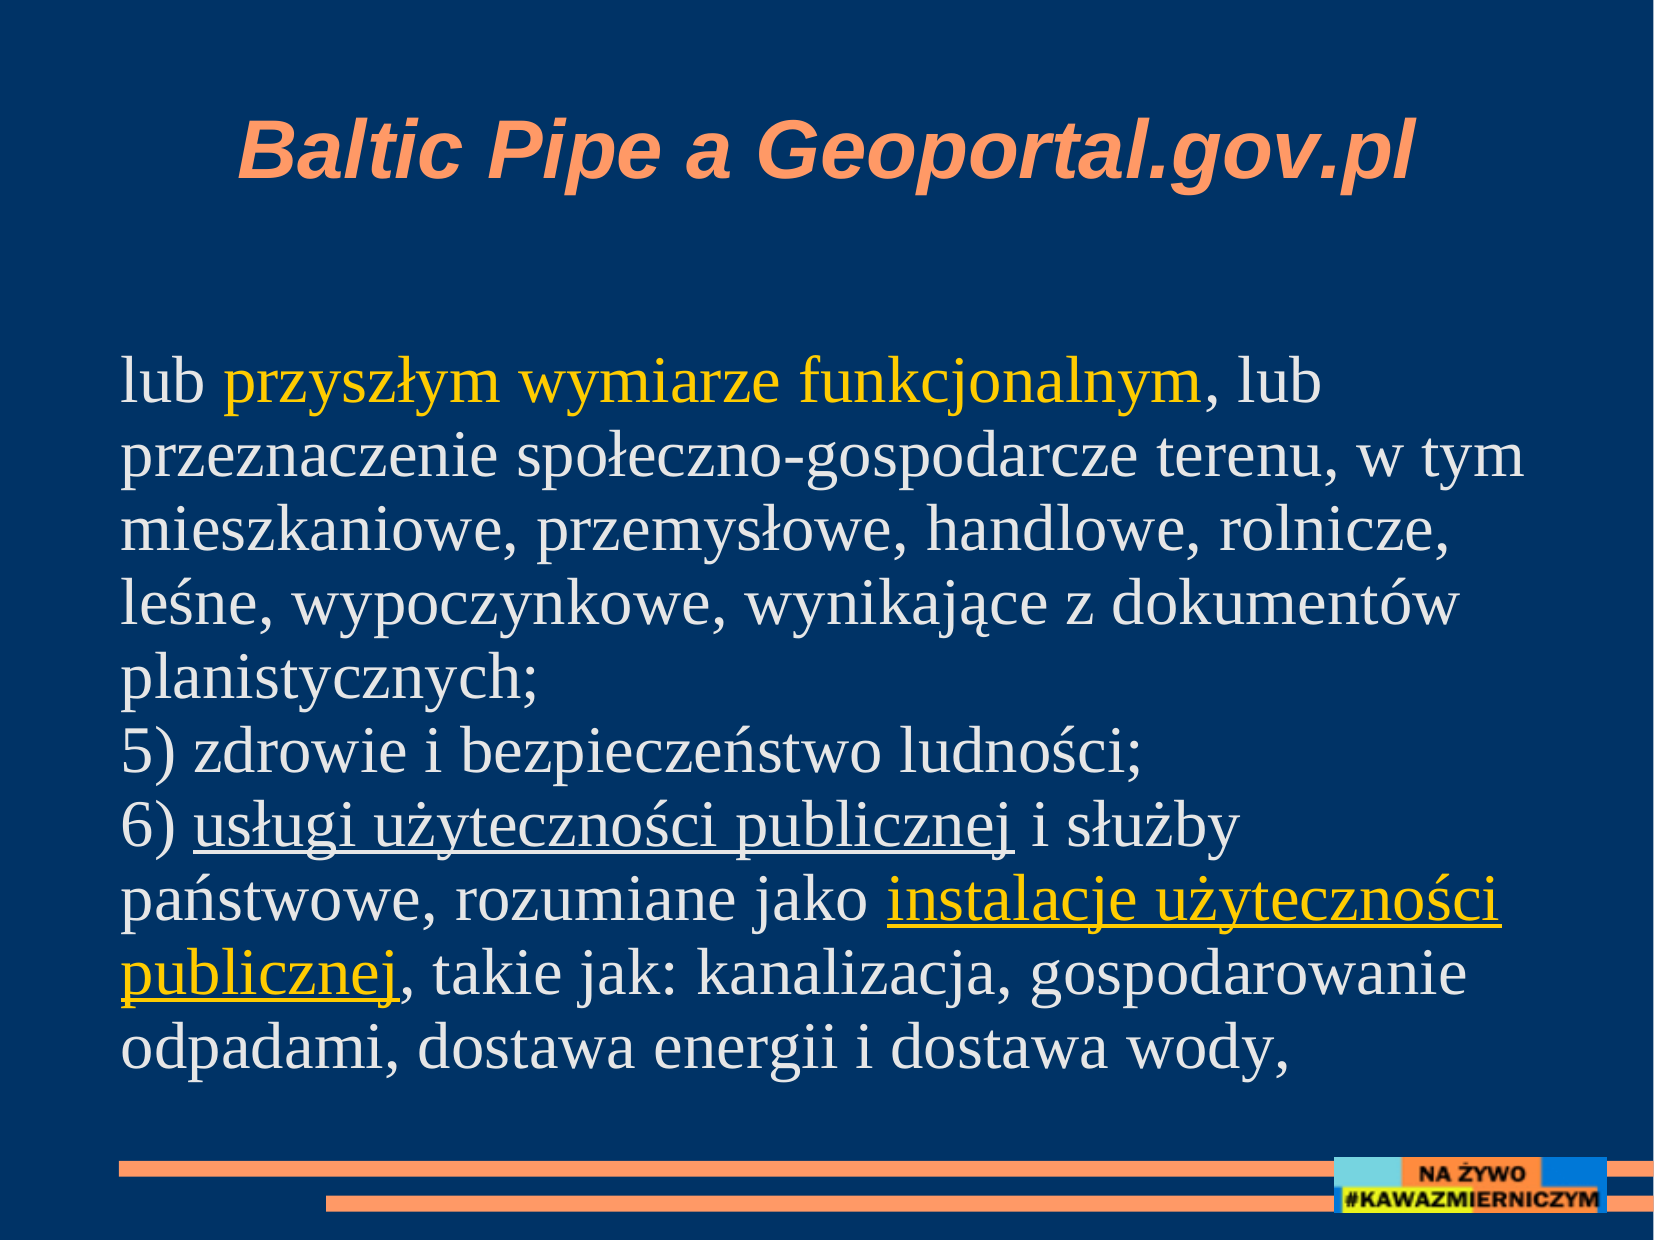

# Baltic Pipe a Geoportal.gov.pl
lub przyszłym wymiarze funkcjonalnym, lub przeznaczenie społeczno-gospodarcze terenu, w tym mieszkaniowe, przemysłowe, handlowe, rolnicze, leśne, wypoczynkowe, wynikające z dokumentów planistycznych;
5) zdrowie i bezpieczeństwo ludności;
6) usługi użyteczności publicznej i służby państwowe, rozumiane jako instalacje użyteczności publicznej, takie jak: kanalizacja, gospodarowanie odpadami, dostawa energii i dostawa wody,